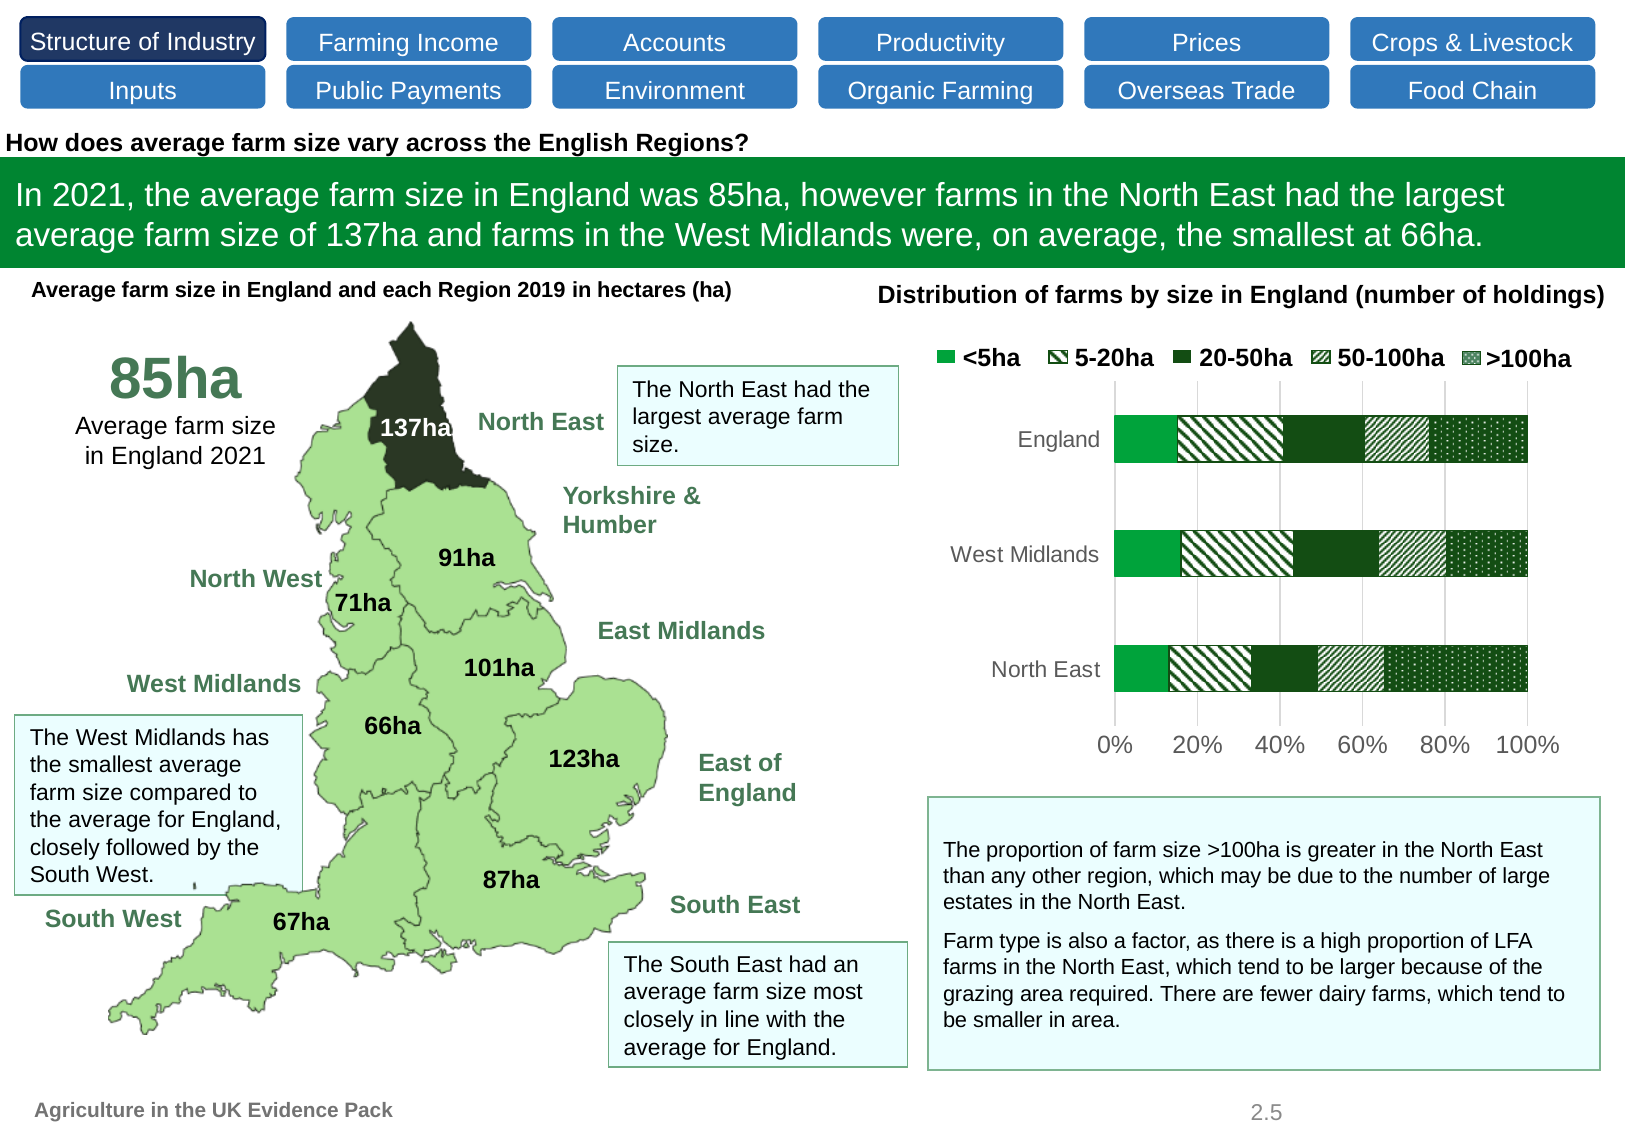

Structure of Industry
Farming Income
Accounts
Productivity
Prices
Crops & Livestock
Inputs
Public Payments
Environment
Organic Farming
Overseas Trade
Food Chain
# Slide 2.5 – How does average farm size vary across the English Regions?
How does average farm size vary across the English Regions?
In 2021, the average farm size in England was 85ha, however farms in the North East had the largest average farm size of 137ha and farms in the West Midlands were, on average, the smallest at 66ha.
Average farm size in England and each Region 2019 in hectares (ha)
Distribution of farms by size in England (number of holdings)
85ha
Average farm size
in England 2021
<5ha
5-20ha
20-50ha
50-100ha
>100ha
The North East had the largest average farm size.
### Chart
| Category | Series1 | Series2 | Series3 | Series4 | Series5 |
|---|---|---|---|---|---|
| North East | 554.0 | 852.0 | 675.0 | 692.0 | 1466.0 |
| West Midlands | 2251.0 | 3833.0 | 2887.0 | 2316.0 | 2756.0 |
| England | 15941.0 | 27112.0 | 20494.0 | 16791.0 | 24882.0 |North East
137ha
Yorkshire & Humber
91ha
North West
71ha
East Midlands
101ha
West Midlands
66ha
The West Midlands has the smallest average farm size compared to the average for England, closely followed by the South West.
123ha
East of
England
The proportion of farm size >100ha is greater in the North East than any other region, which may be due to the number of large estates in the North East.
Farm type is also a factor, as there is a high proportion of LFA farms in the North East, which tend to be larger because of the grazing area required. There are fewer dairy farms, which tend to be smaller in area.
87ha
South East
South West
67ha
The South East had an average farm size most closely in line with the average for England.
2.5
Agriculture in the UK Evidence Pack